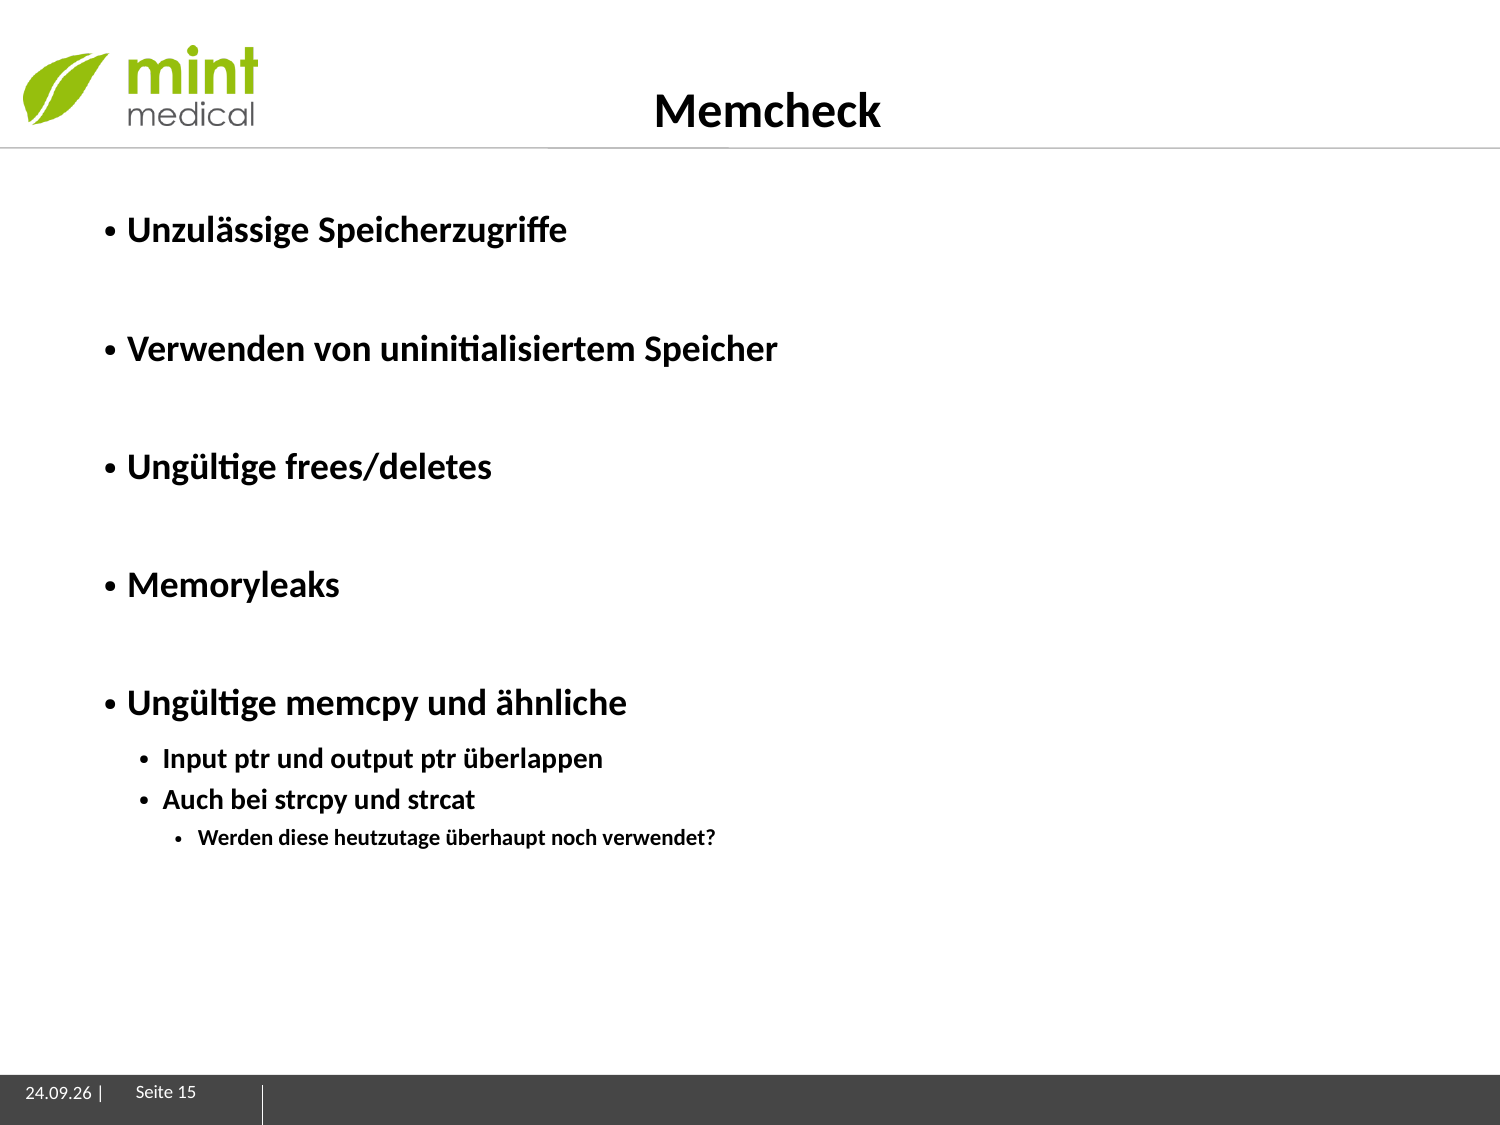

# Memcheck
Unzulässige Speicherzugriffe
Verwenden von uninitialisiertem Speicher
Ungültige frees/deletes
Memoryleaks
Ungültige memcpy und ähnliche
Input ptr und output ptr überlappen
Auch bei strcpy und strcat
Werden diese heutzutage überhaupt noch verwendet?